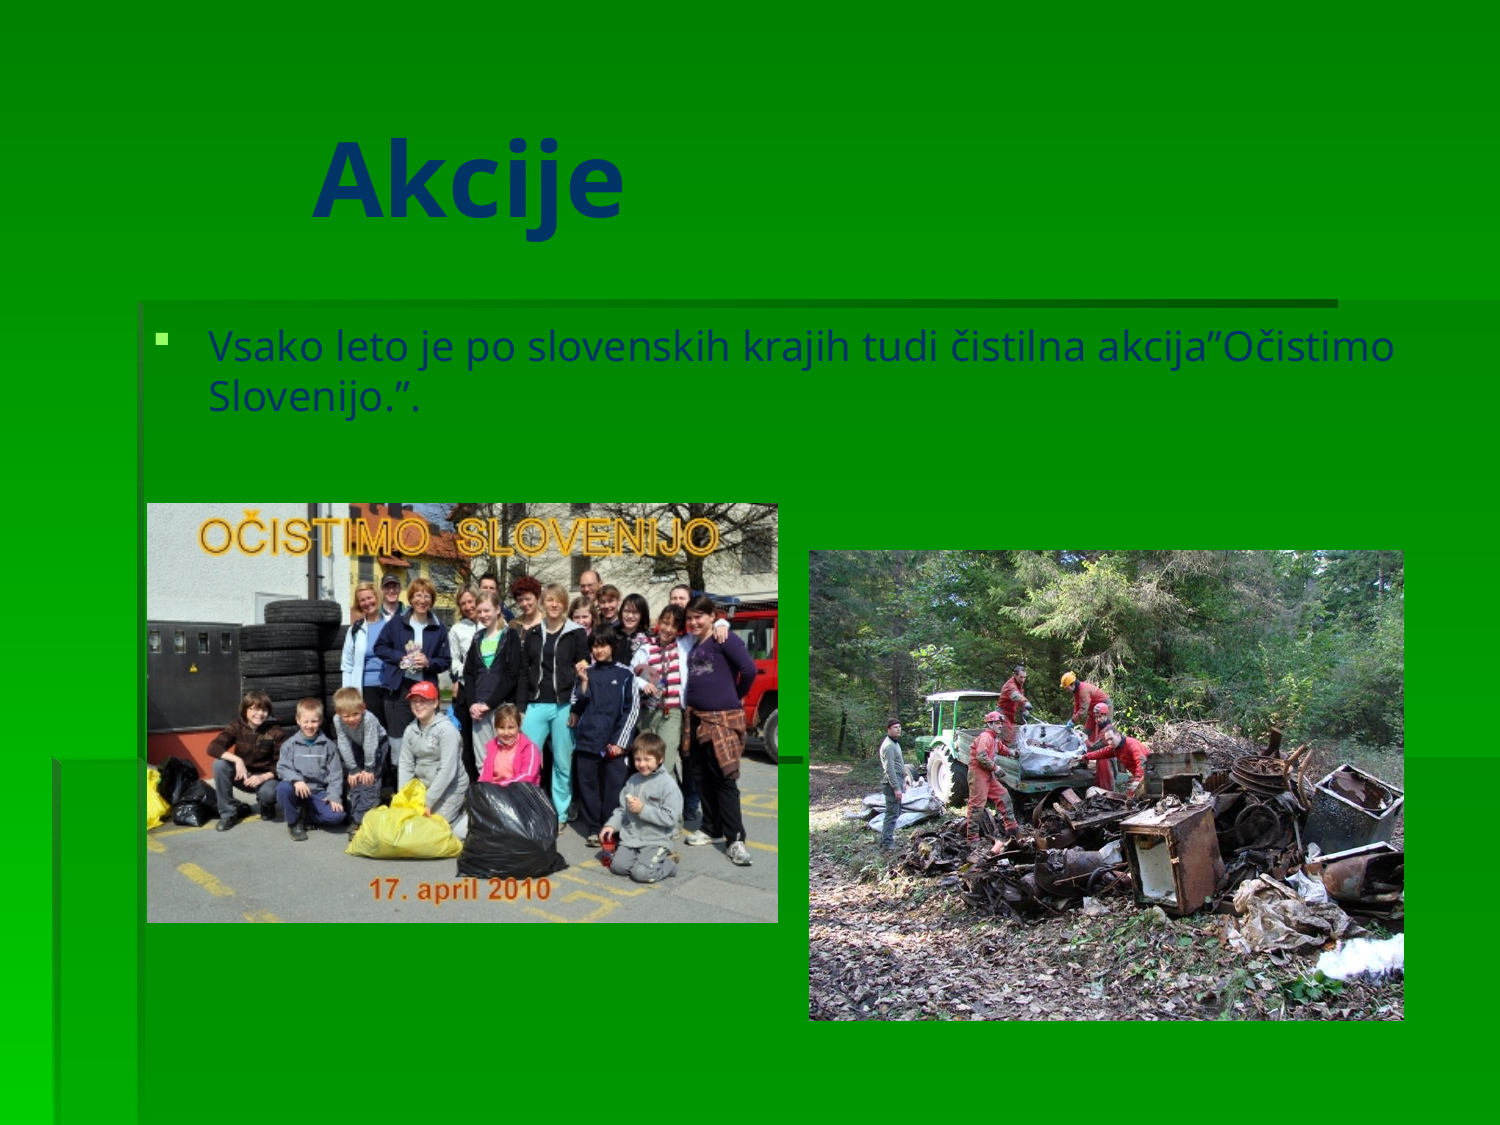

# Akcije
Vsako leto je po slovenskih krajih tudi čistilna akcija”Očistimo Slovenijo.”.